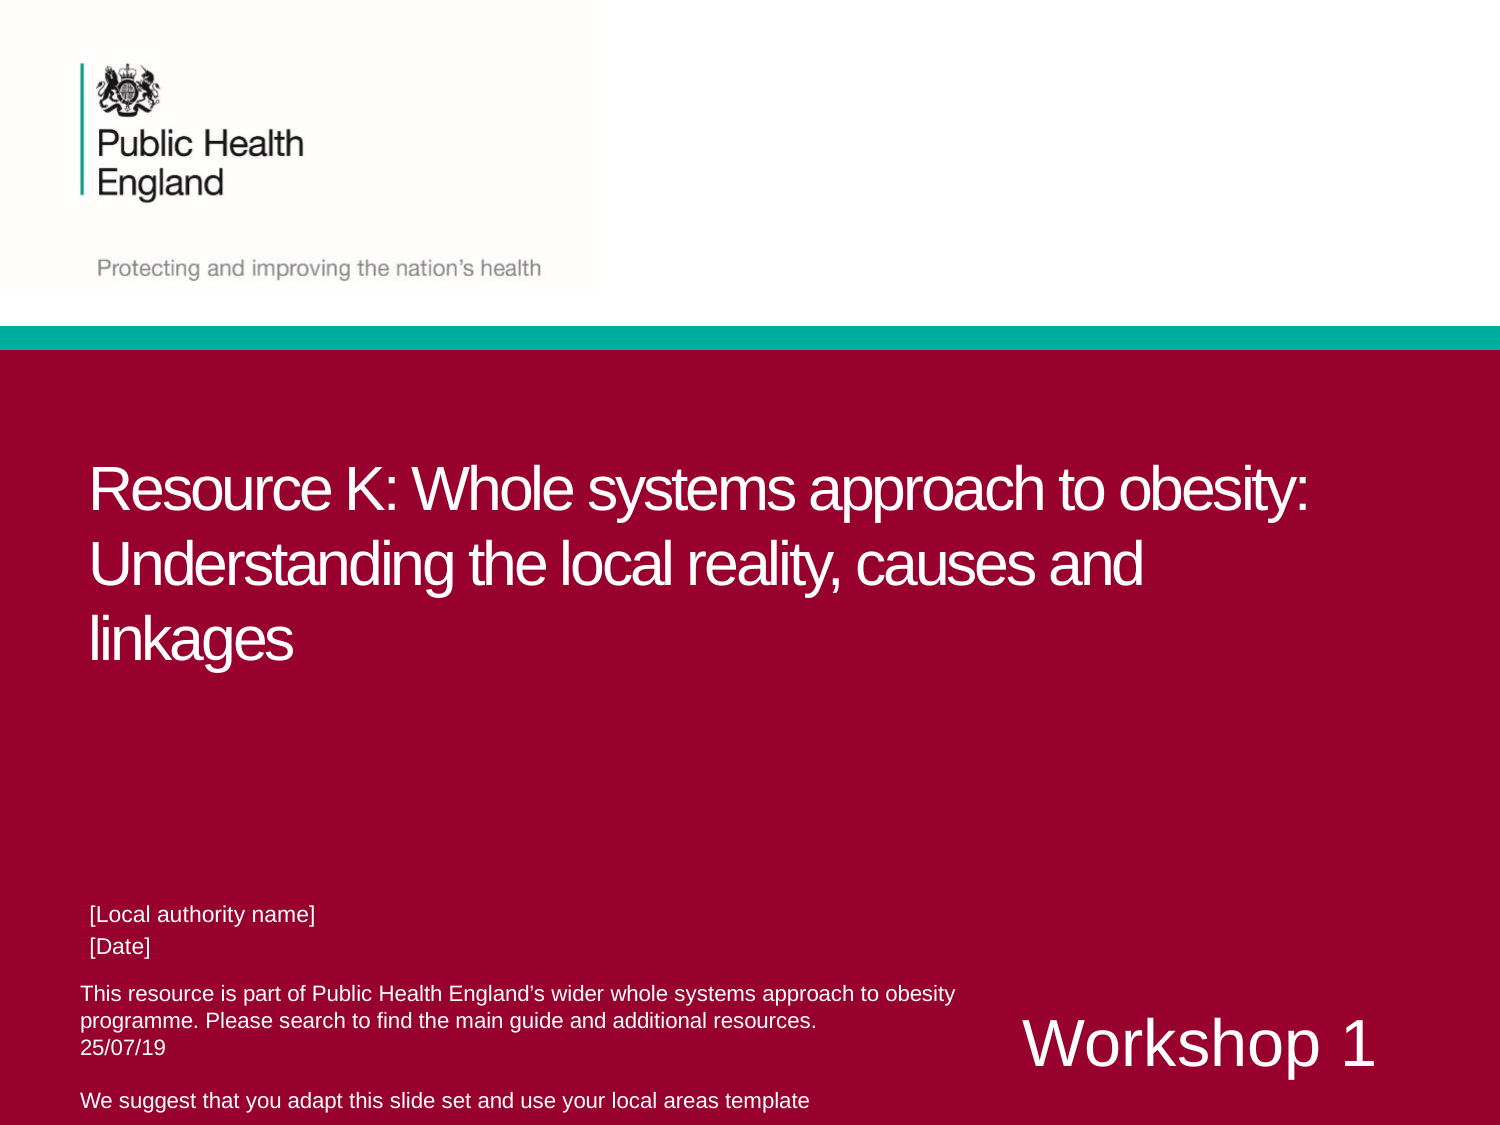

# Resource K: Whole systems approach to obesity: Understanding the local reality, causes and linkages
[Local authority name]
[Date]
This resource is part of Public Health England’s wider whole systems approach to obesity programme. Please search to find the main guide and additional resources.
25/07/19
We suggest that you adapt this slide set and use your local areas template
Workshop 1